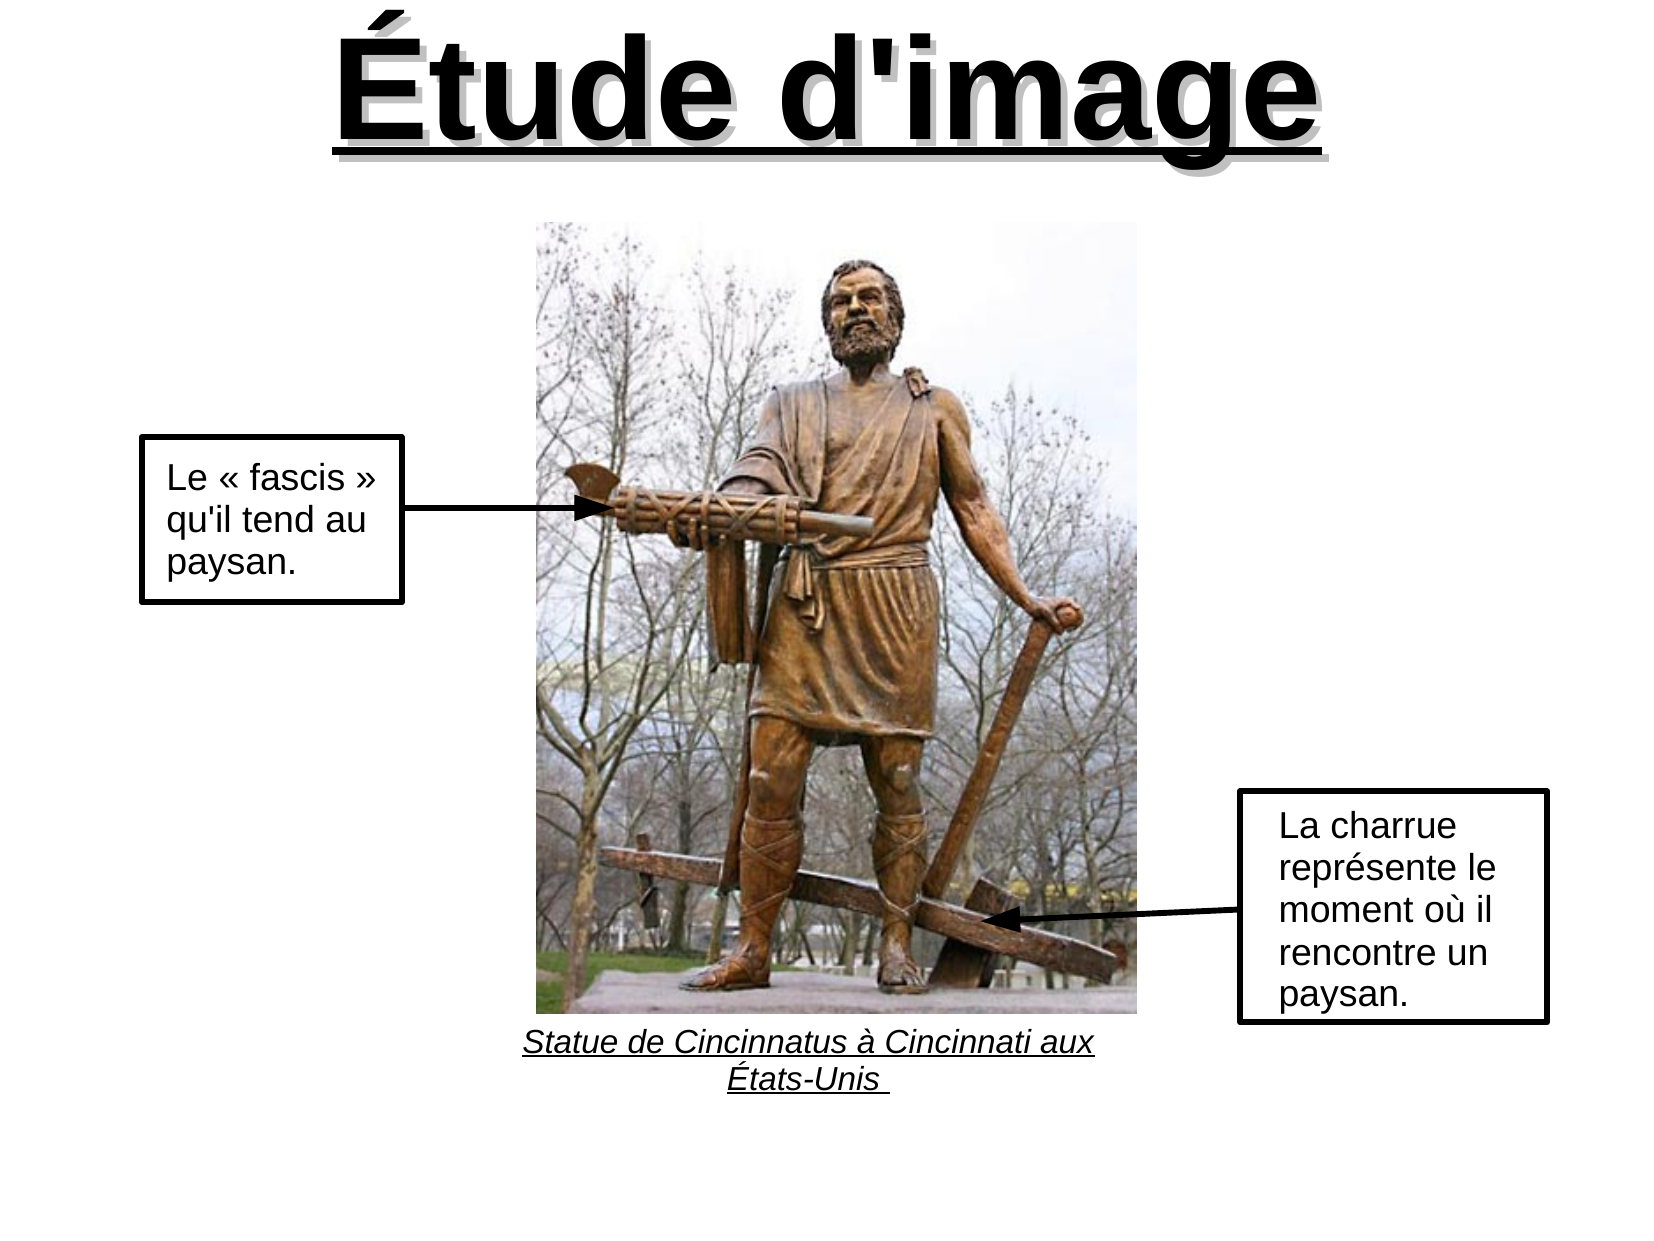

Étude d'image
Le « fascis » qu'il tend au paysan.
La charrue représente le moment où il rencontre un paysan.
Statue de Cincinnatus à Cincinnati aux États-Unis